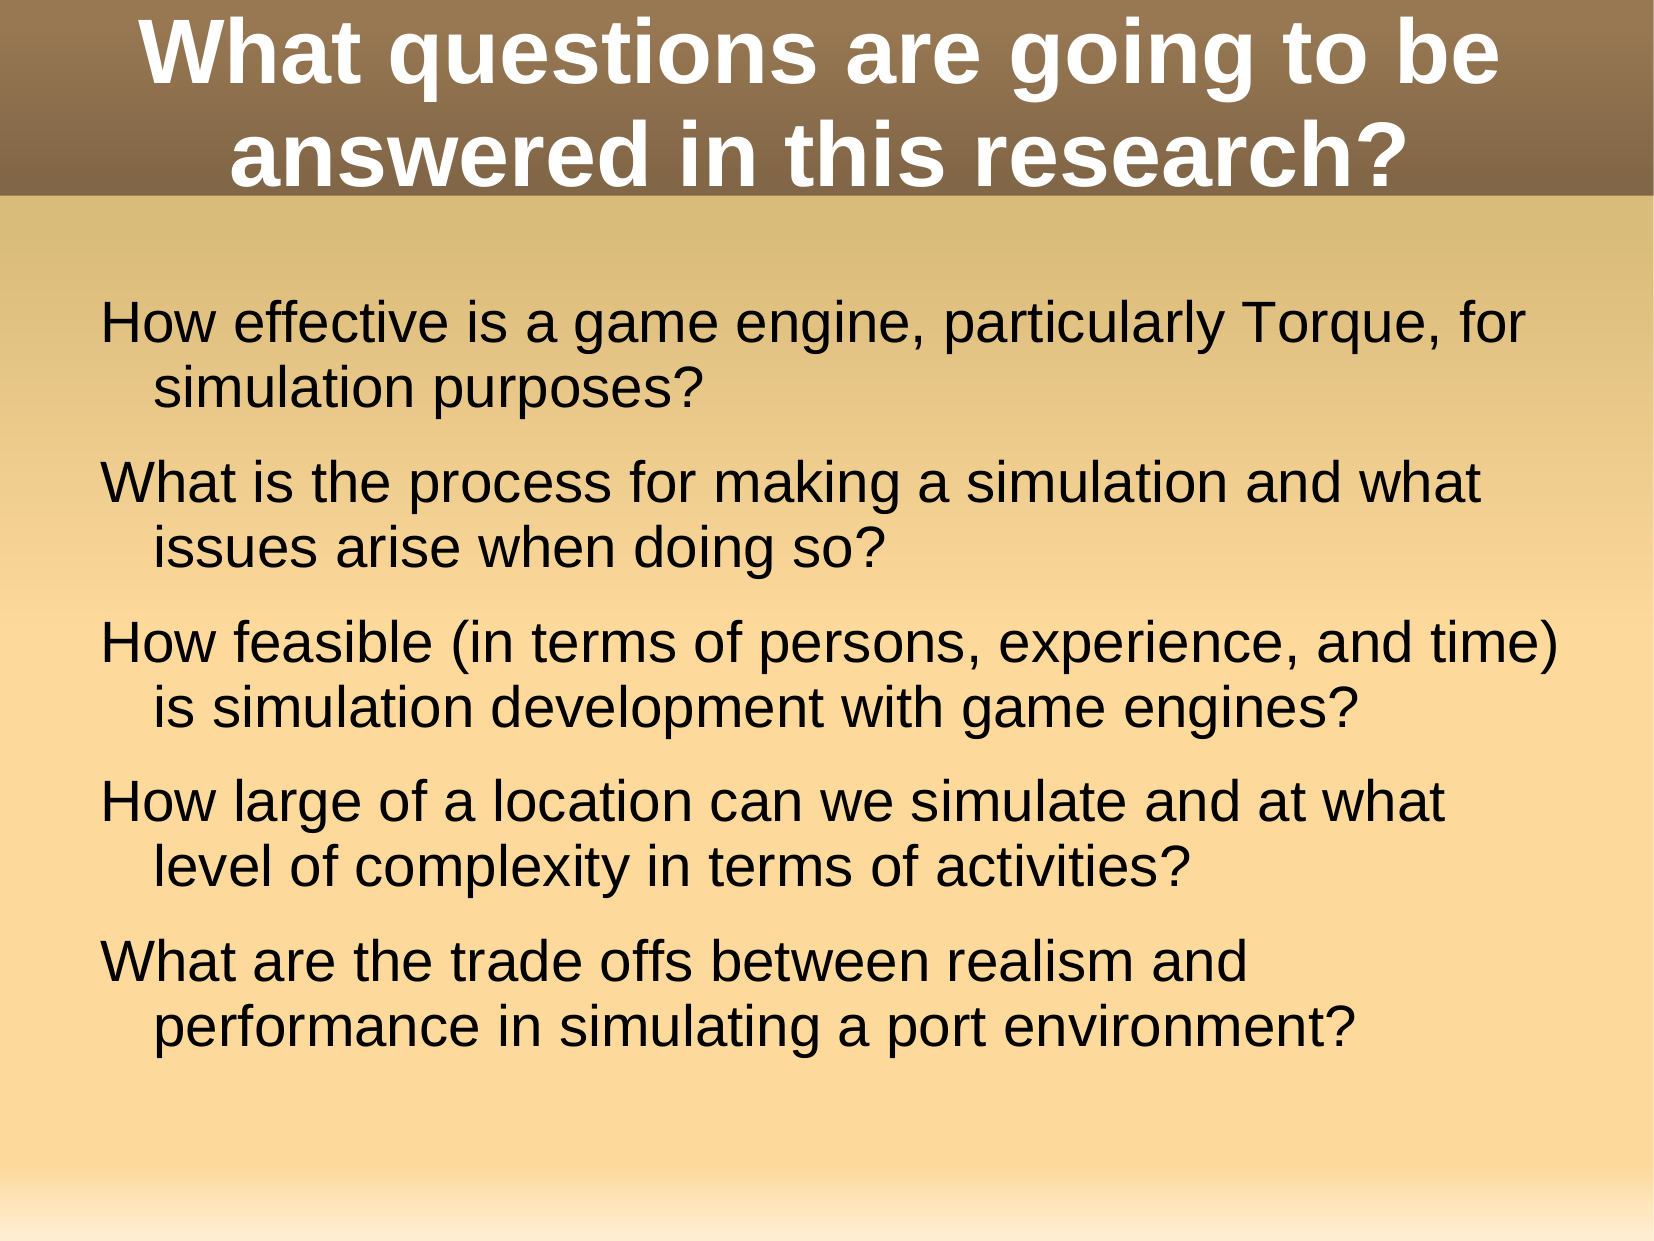

# What questions are going to be answered in this research?
How effective is a game engine, particularly Torque, for simulation purposes?
What is the process for making a simulation and what issues arise when doing so?
How feasible (in terms of persons, experience, and time) is simulation development with game engines?
How large of a location can we simulate and at what level of complexity in terms of activities?
What are the trade offs between realism and performance in simulating a port environment?